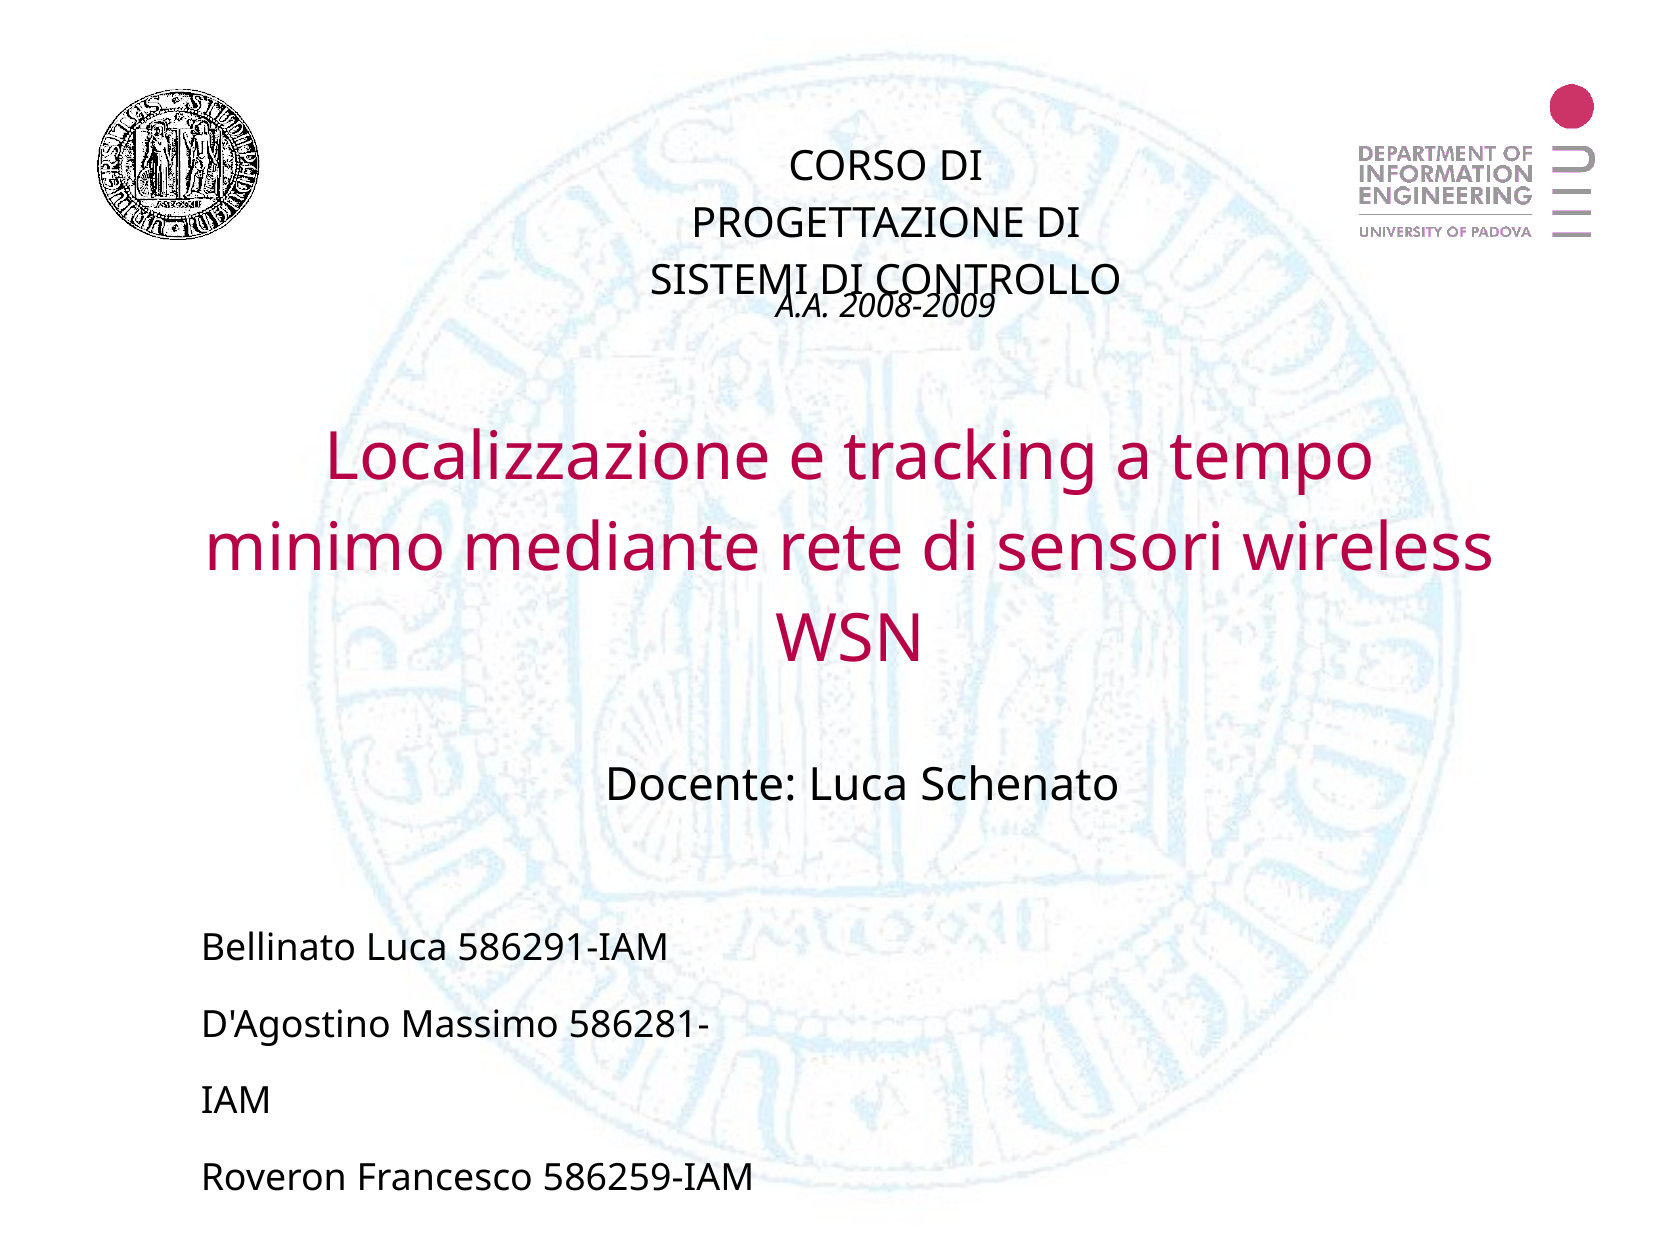

CORSO DI PROGETTAZIONE DI SISTEMI DI CONTROLLO
A.A. 2008-2009
Localizzazione e tracking a tempo minimo mediante rete di sensori wireless WSN
Docente: Luca Schenato
Bellinato Luca 586291-IAM
D'Agostino Massimo 586281-IAM
Roveron Francesco 586259-IAM